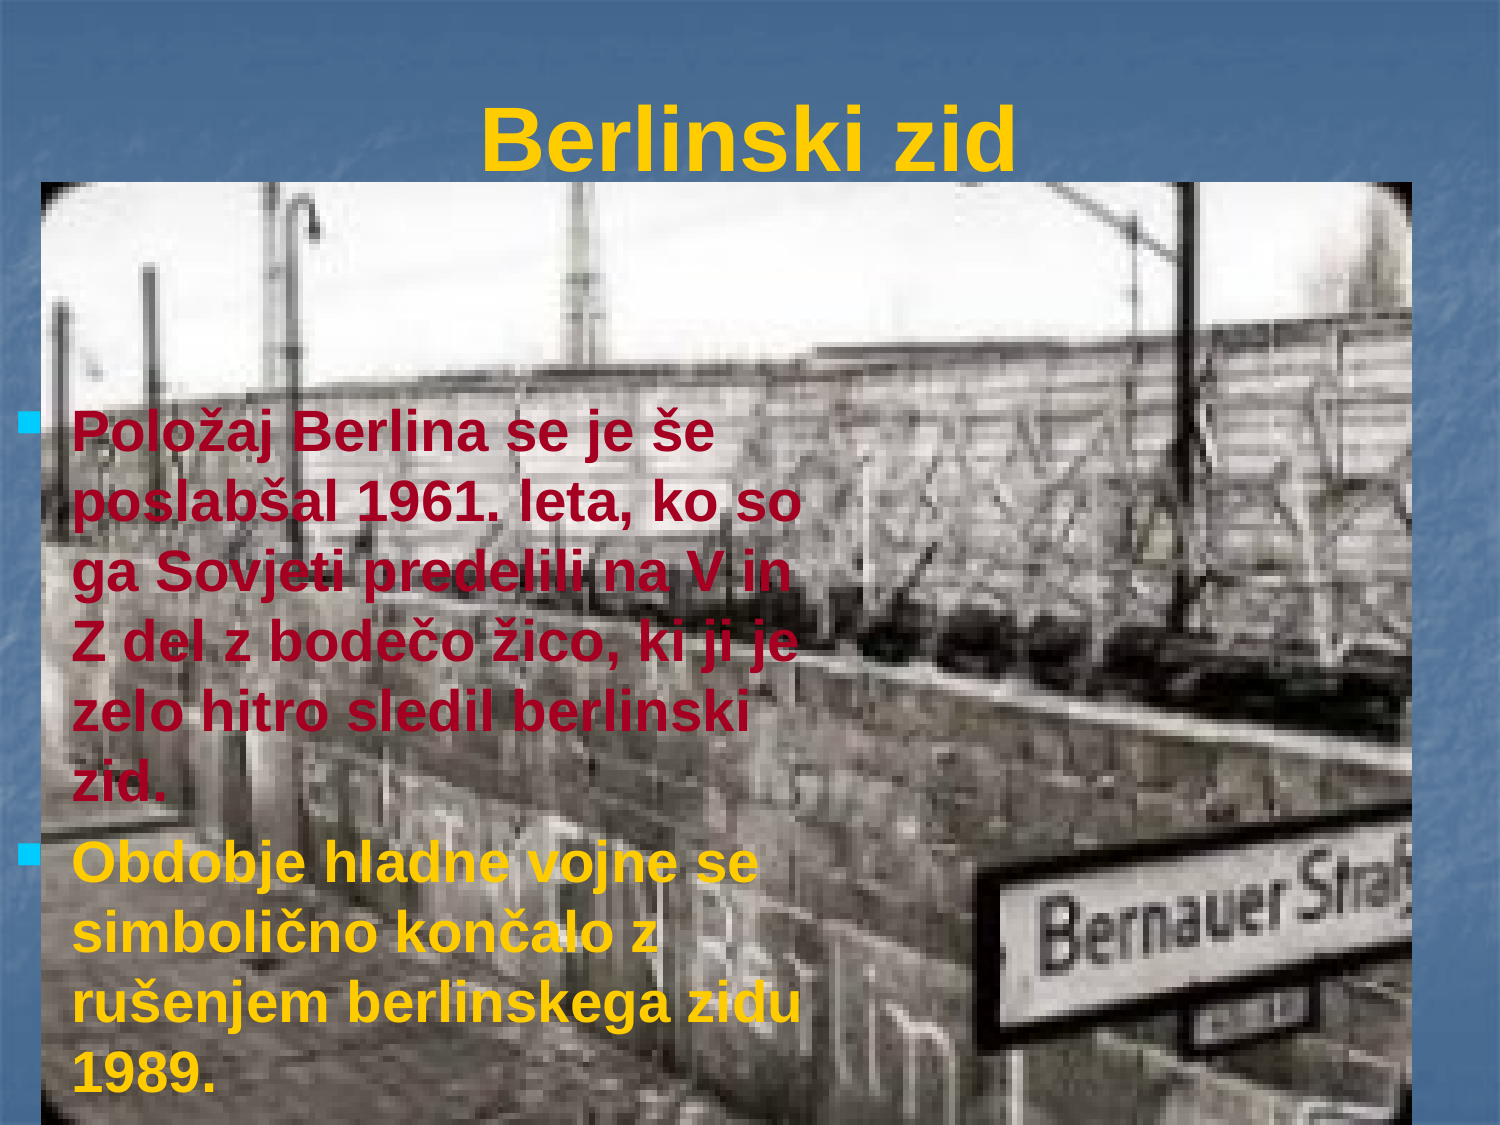

# Berlinski zid
Položaj Berlina se je še poslabšal 1961. leta, ko so ga Sovjeti predelili na V in Z del z bodečo žico, ki ji je zelo hitro sledil berlinski zid.
Obdobje hladne vojne se simbolično končalo z rušenjem berlinskega zidu 1989.